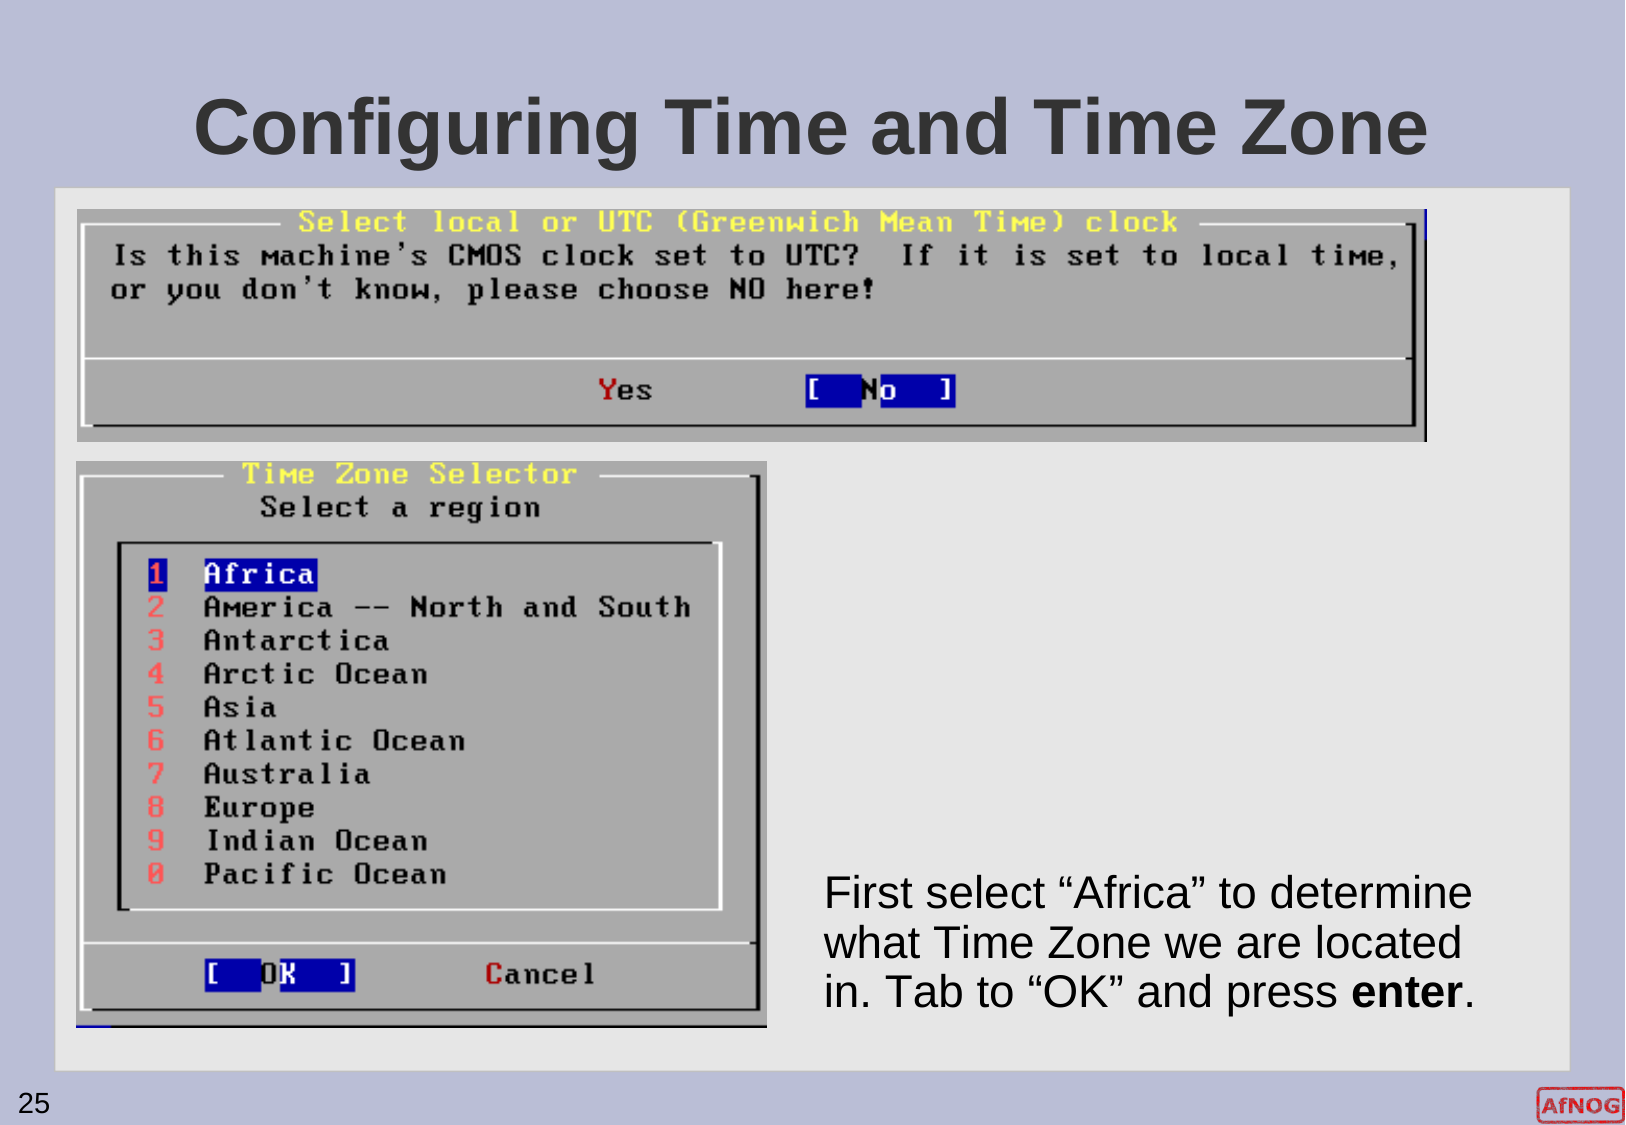

# Configuring Time and Time Zone
First select “Africa” to determine what Time Zone we are located in. Tab to “OK” and press enter.